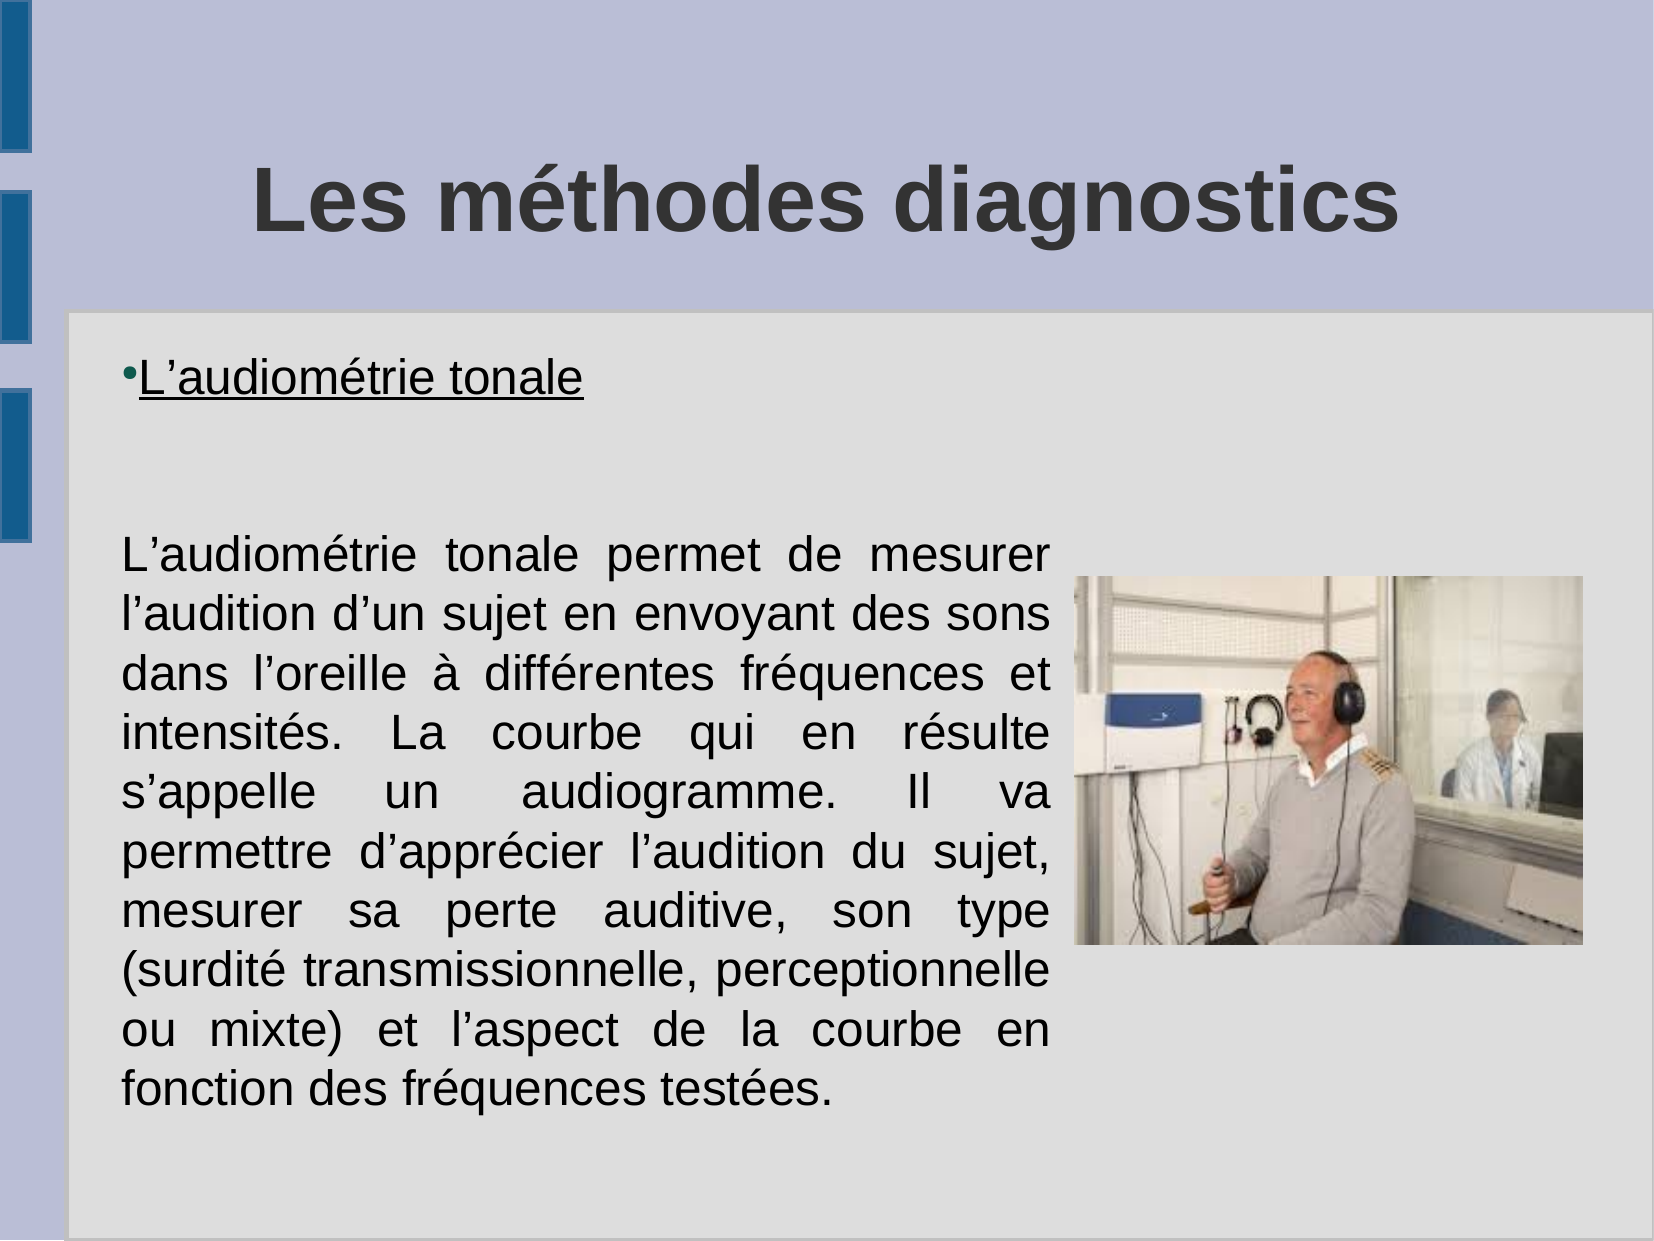

# Les méthodes diagnostics
L’audiométrie tonale
L’audiométrie tonale permet de mesurer l’audition d’un sujet en envoyant des sons dans l’oreille à différentes fréquences et intensités. La courbe qui en résulte s’appelle un  audiogramme. Il va permettre d’apprécier l’audition du sujet, mesurer sa perte auditive, son type (surdité transmissionnelle, perceptionnelle ou mixte) et l’aspect de la courbe en fonction des fréquences testées.